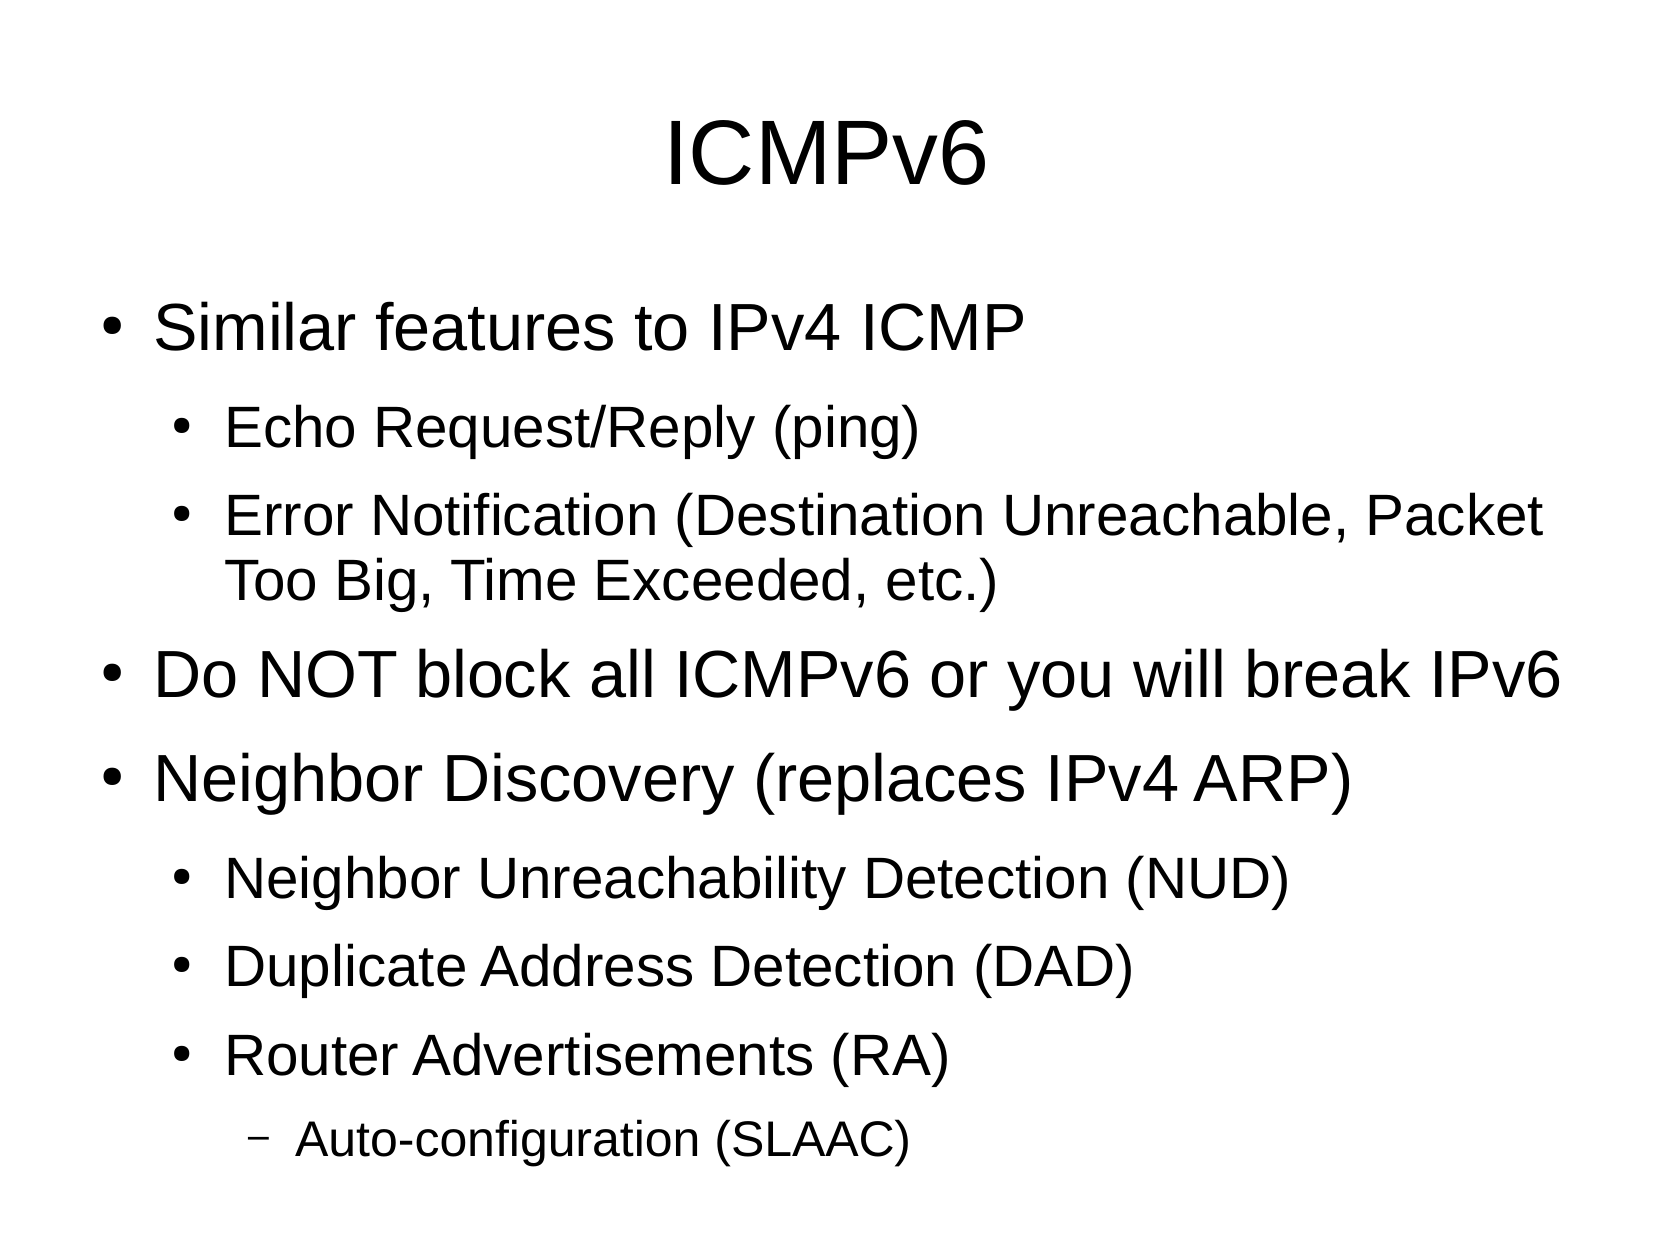

# ICMPv6
Similar features to IPv4 ICMP
Echo Request/Reply (ping)
Error Notification (Destination Unreachable, Packet Too Big, Time Exceeded, etc.)
Do NOT block all ICMPv6 or you will break IPv6
Neighbor Discovery (replaces IPv4 ARP)
Neighbor Unreachability Detection (NUD)
Duplicate Address Detection (DAD)
Router Advertisements (RA)
Auto-configuration (SLAAC)